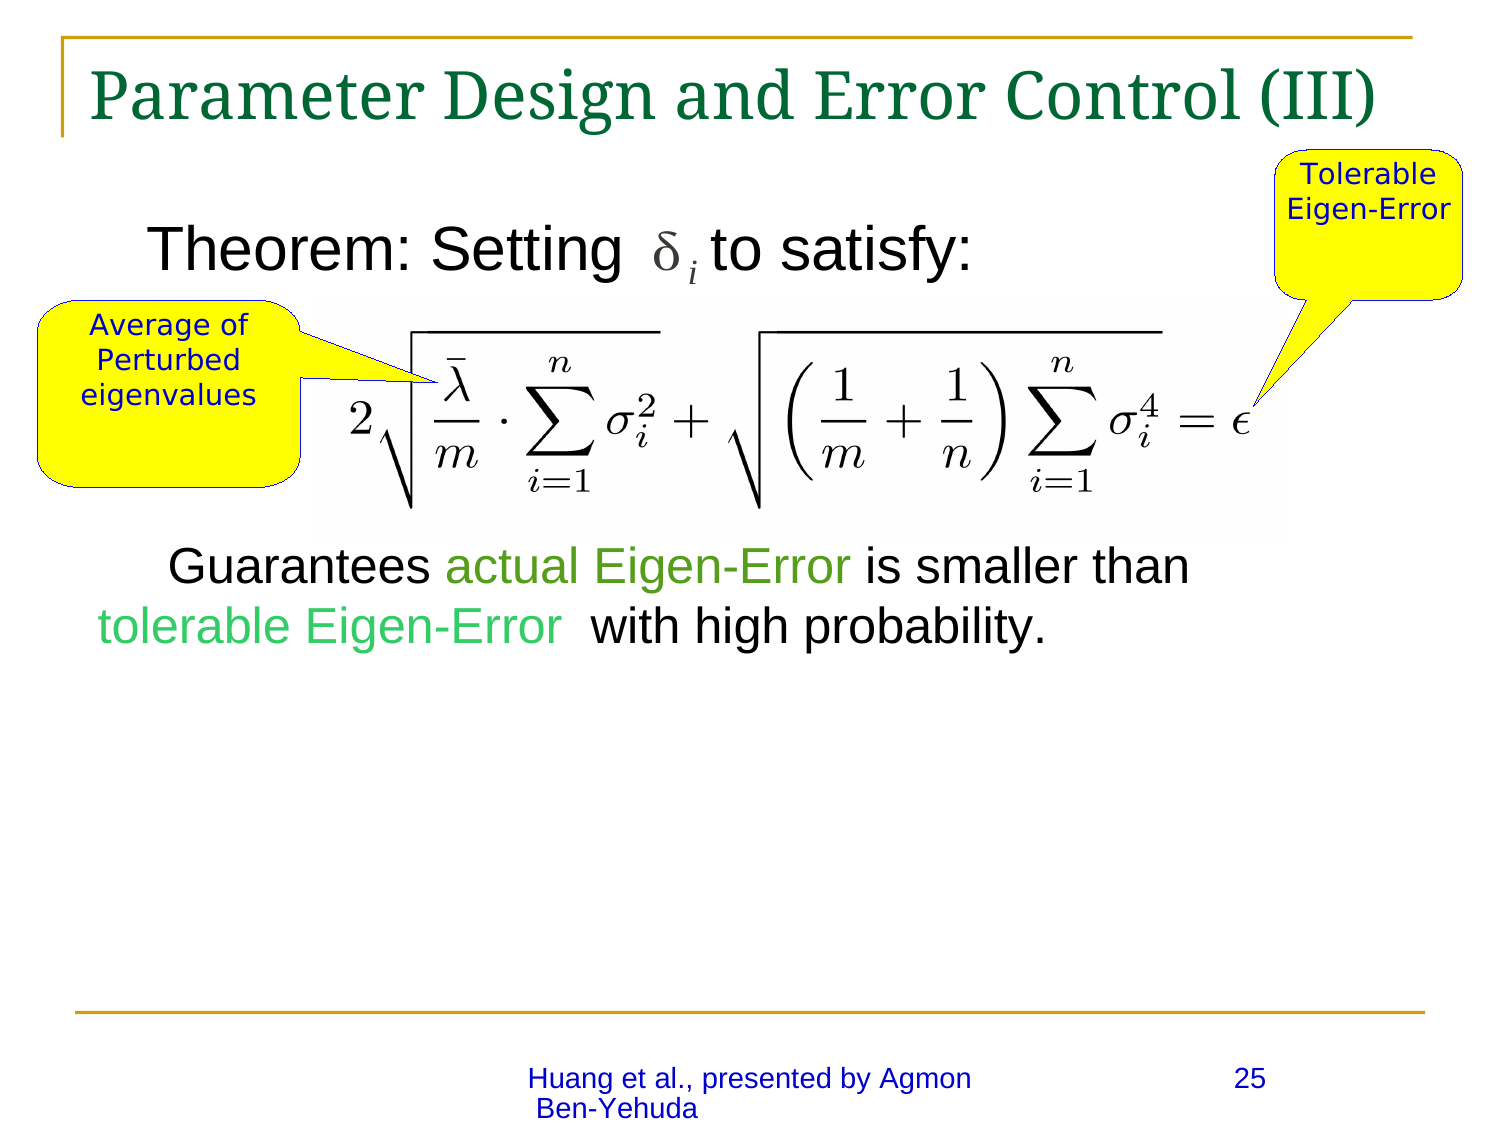

# Parameter Design and Error Control (III)
Tolerable
Eigen-Error
Theorem: Setting to satisfy:
Average of
Perturbed
eigenvalues
 Guarantees actual Eigen-Error is smaller than tolerable Eigen-Error with high probability.
Huang et al., presented by Agmon Ben-Yehuda
25